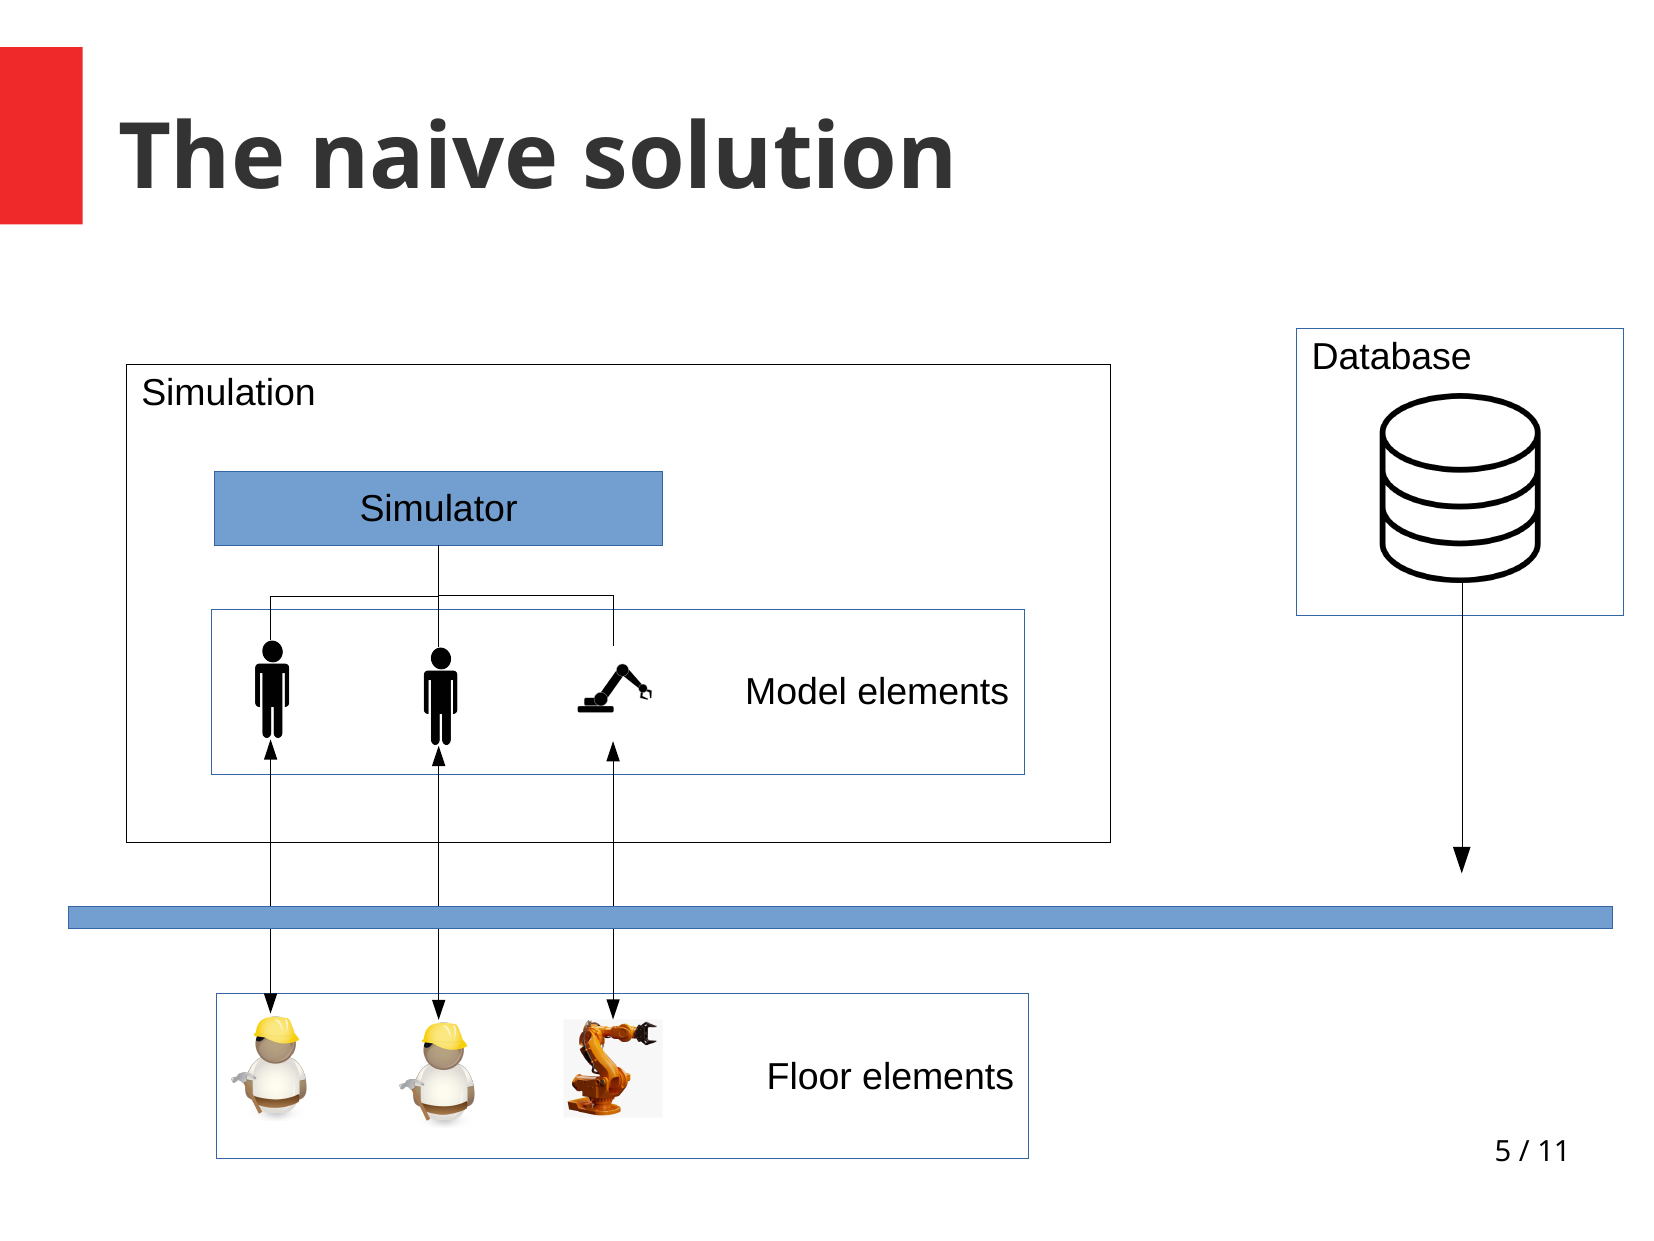

# The naive solution
Database
Simulation
Simulator
Model elements
Floor elements
5